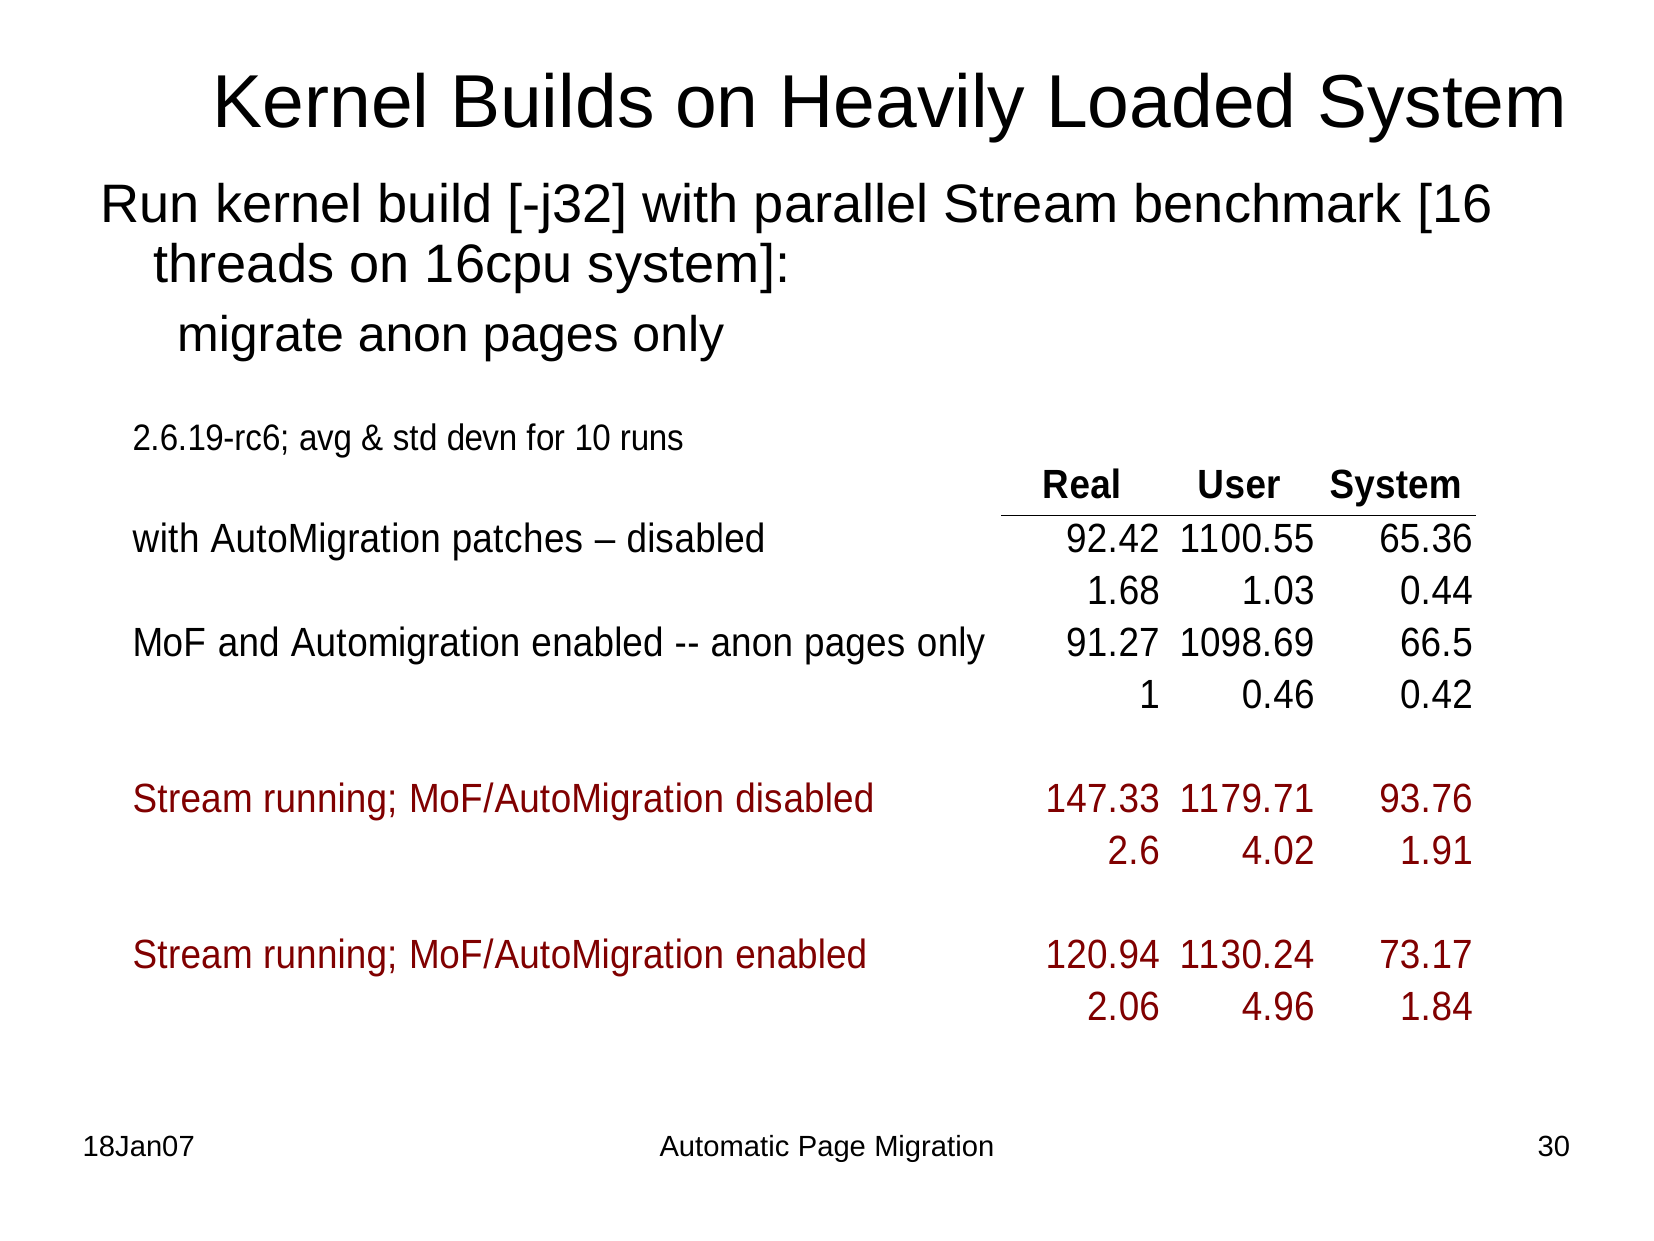

# Kernel Builds on Heavily Loaded System
Run kernel build [-j32] with parallel Stream benchmark [16 threads on 16cpu system]:
migrate anon pages only
18Jan07
Automatic Page Migration
30